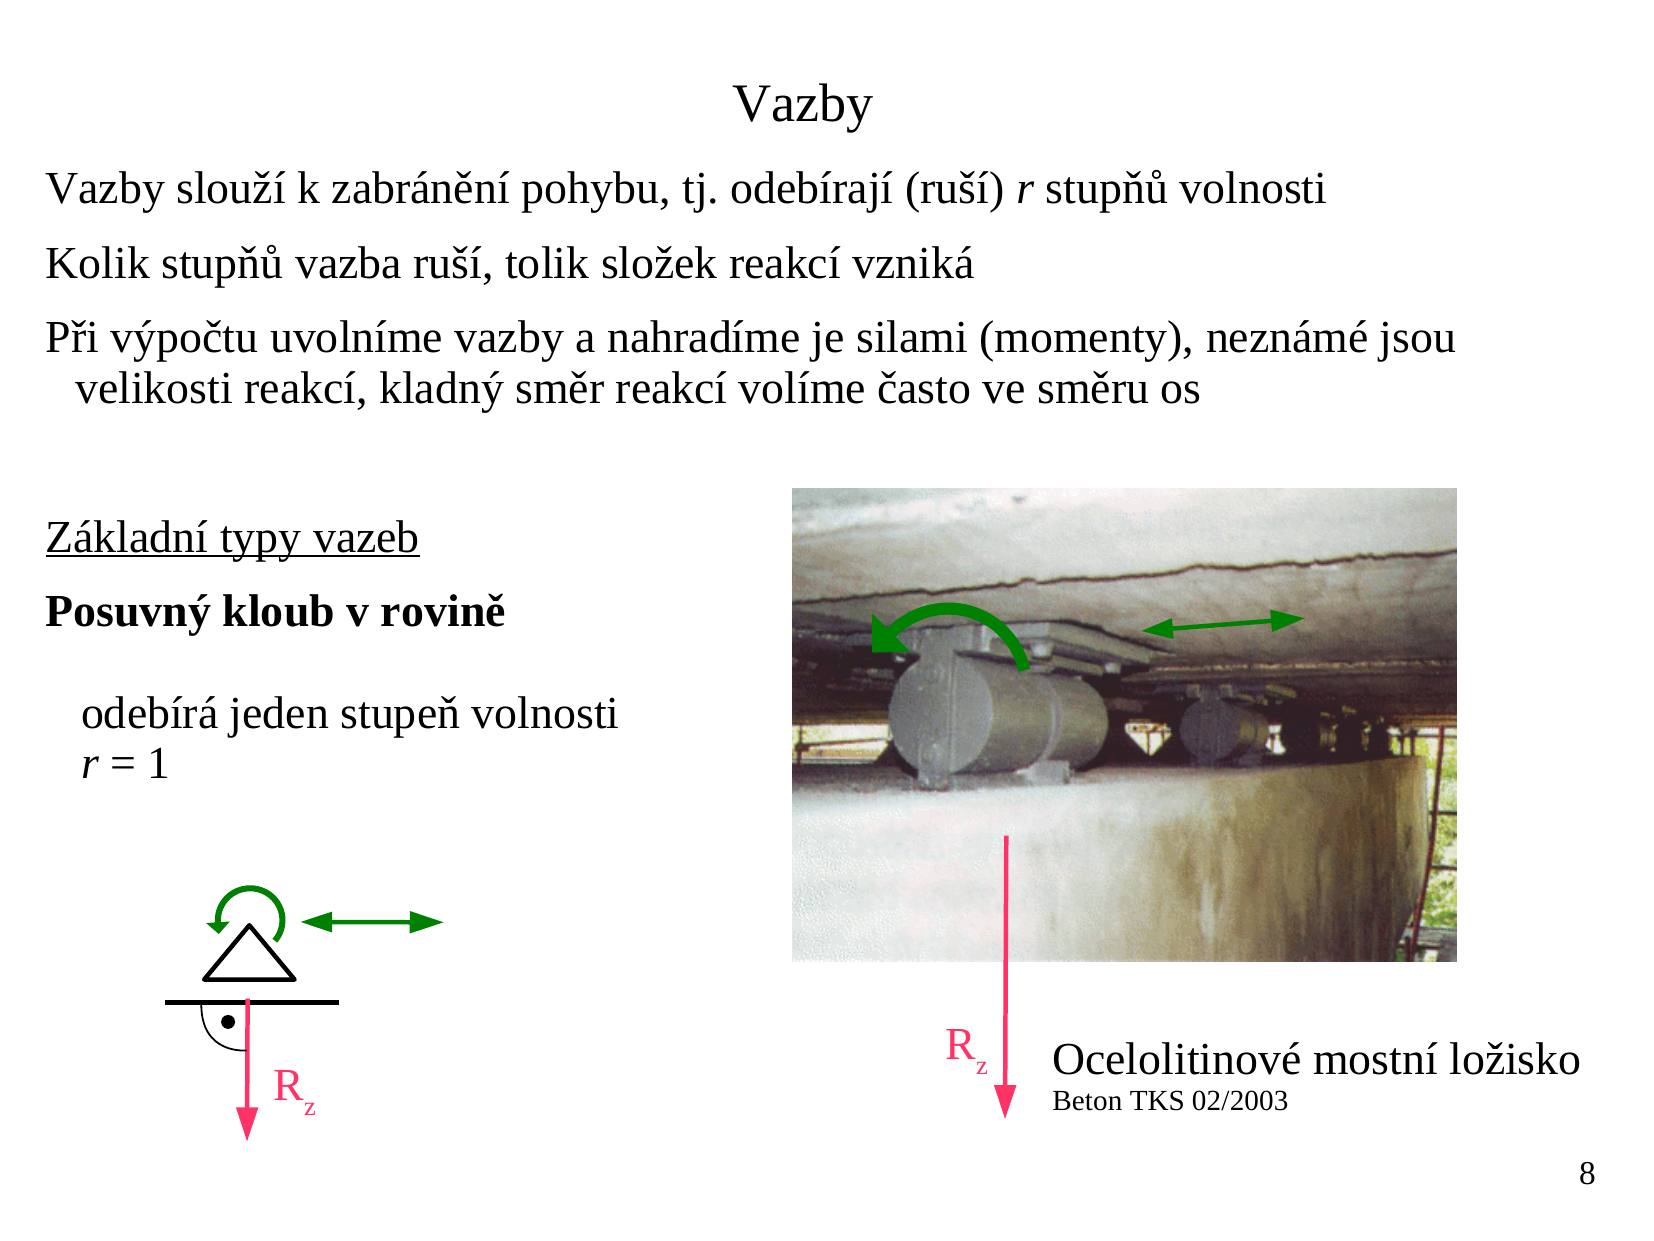

# Vazby
Vazby slouží k zabránění pohybu, tj. odebírají (ruší) r stupňů volnosti
Kolik stupňů vazba ruší, tolik složek reakcí vzniká
Při výpočtu uvolníme vazby a nahradíme je silami (momenty), neznámé jsou velikosti reakcí, kladný směr reakcí volíme často ve směru os
Základní typy vazeb
Posuvný kloub v rovině
odebírá jeden stupeň volnosti
r = 1
Rz
Ocelolitinové mostní ložisko
Beton TKS 02/2003
Rz
8